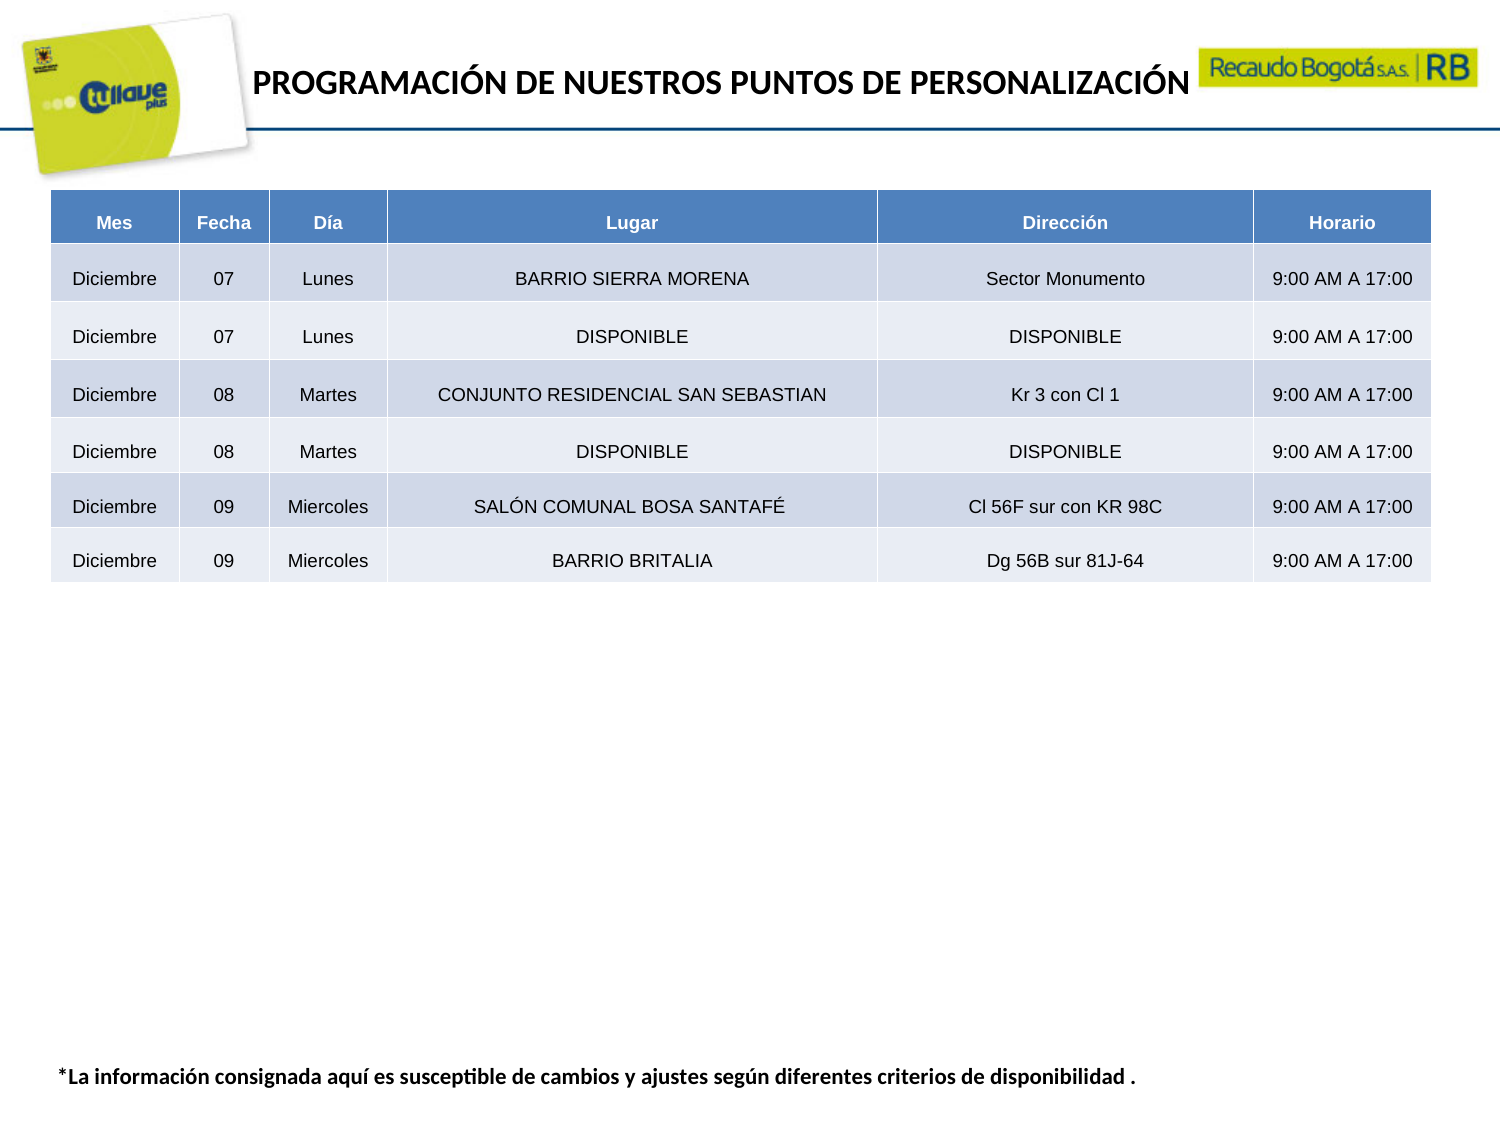

PROGRAMACIÓN DE NUESTROS PUNTOS DE PERSONALIZACIÓN
| Mes | Fecha | Día | Lugar | Dirección | Horario |
| --- | --- | --- | --- | --- | --- |
| Diciembre | 07 | Lunes | BARRIO SIERRA MORENA | Sector Monumento | 9:00 AM A 17:00 |
| Diciembre | 07 | Lunes | DISPONIBLE | DISPONIBLE | 9:00 AM A 17:00 |
| Diciembre | 08 | Martes | CONJUNTO RESIDENCIAL SAN SEBASTIAN | Kr 3 con Cl 1 | 9:00 AM A 17:00 |
| Diciembre | 08 | Martes | DISPONIBLE | DISPONIBLE | 9:00 AM A 17:00 |
| Diciembre | 09 | Miercoles | SALÓN COMUNAL BOSA SANTAFÉ | Cl 56F sur con KR 98C | 9:00 AM A 17:00 |
| Diciembre | 09 | Miercoles | BARRIO BRITALIA | Dg 56B sur 81J-64 | 9:00 AM A 17:00 |
*La información consignada aquí es susceptible de cambios y ajustes según diferentes criterios de disponibilidad .